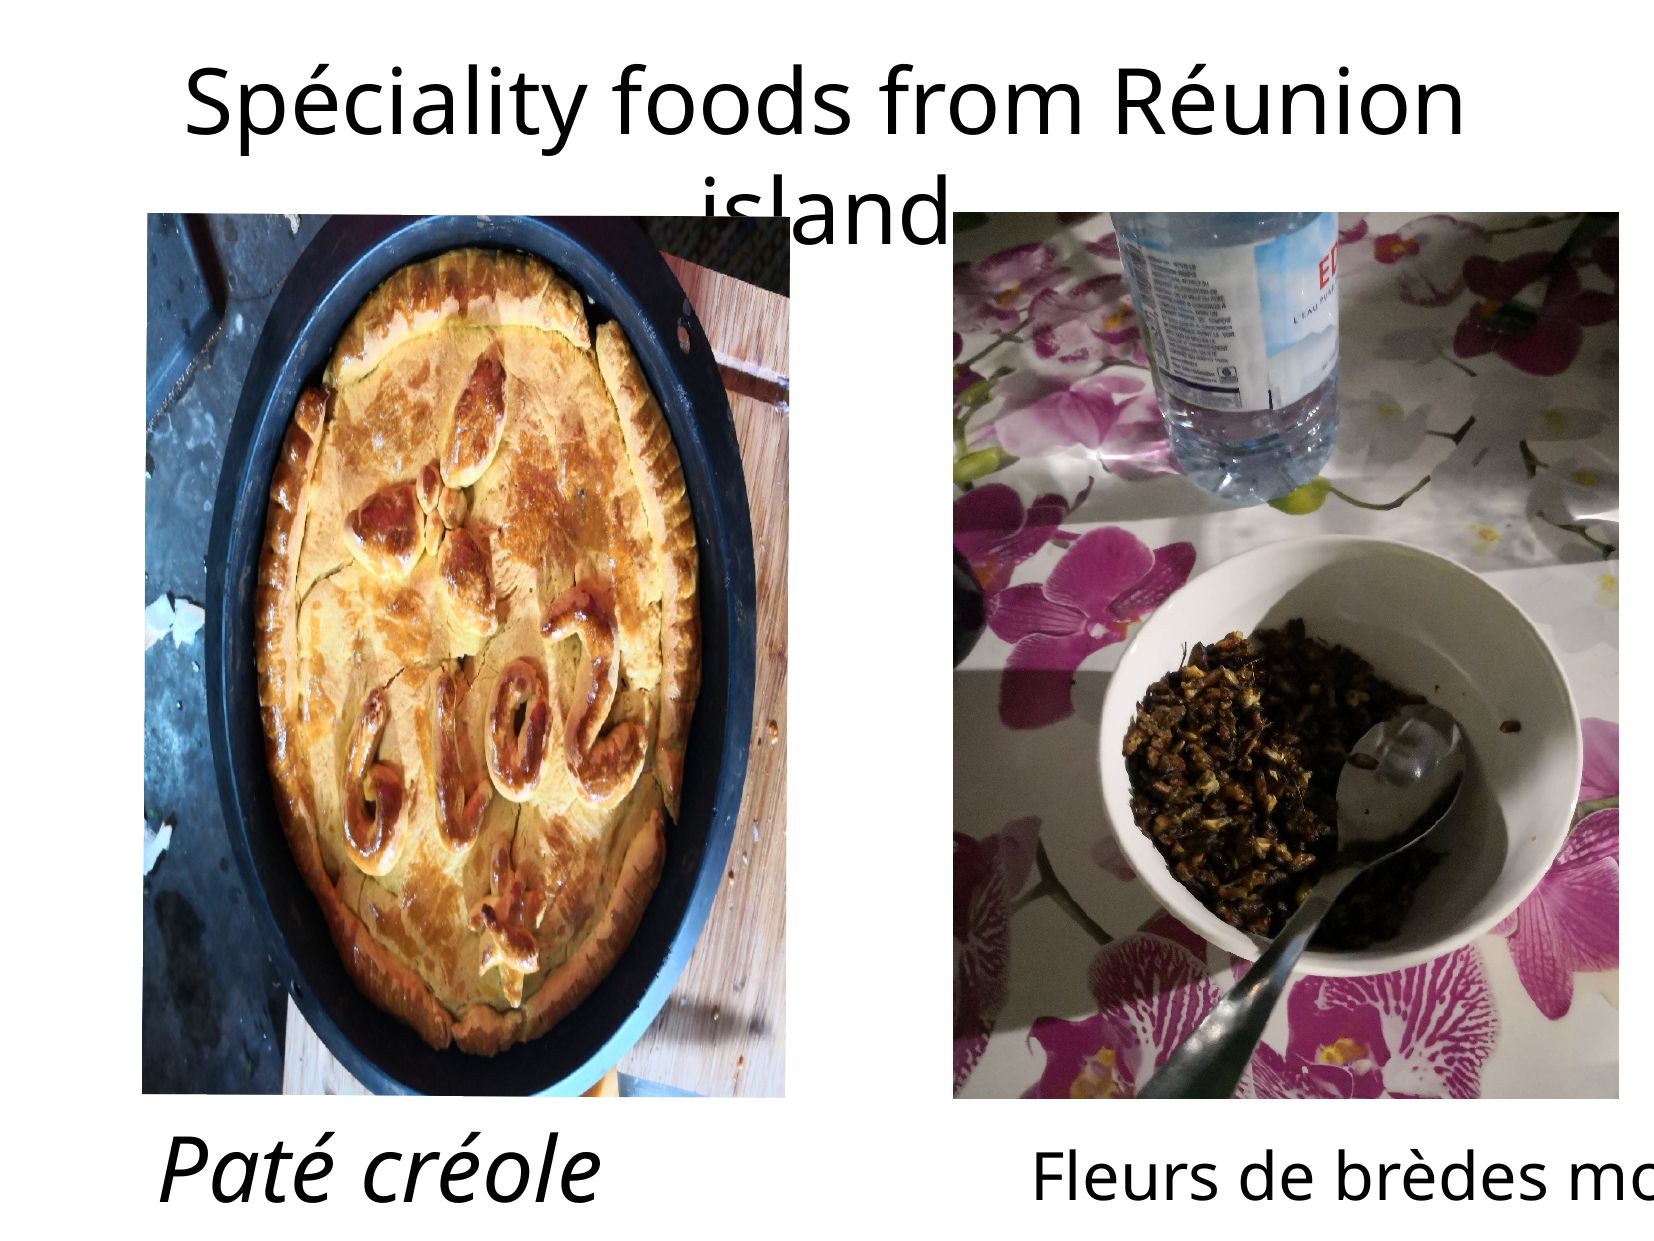

# Spéciality foods from Réunion island
Paté créole
Fleurs de brèdes mourounm